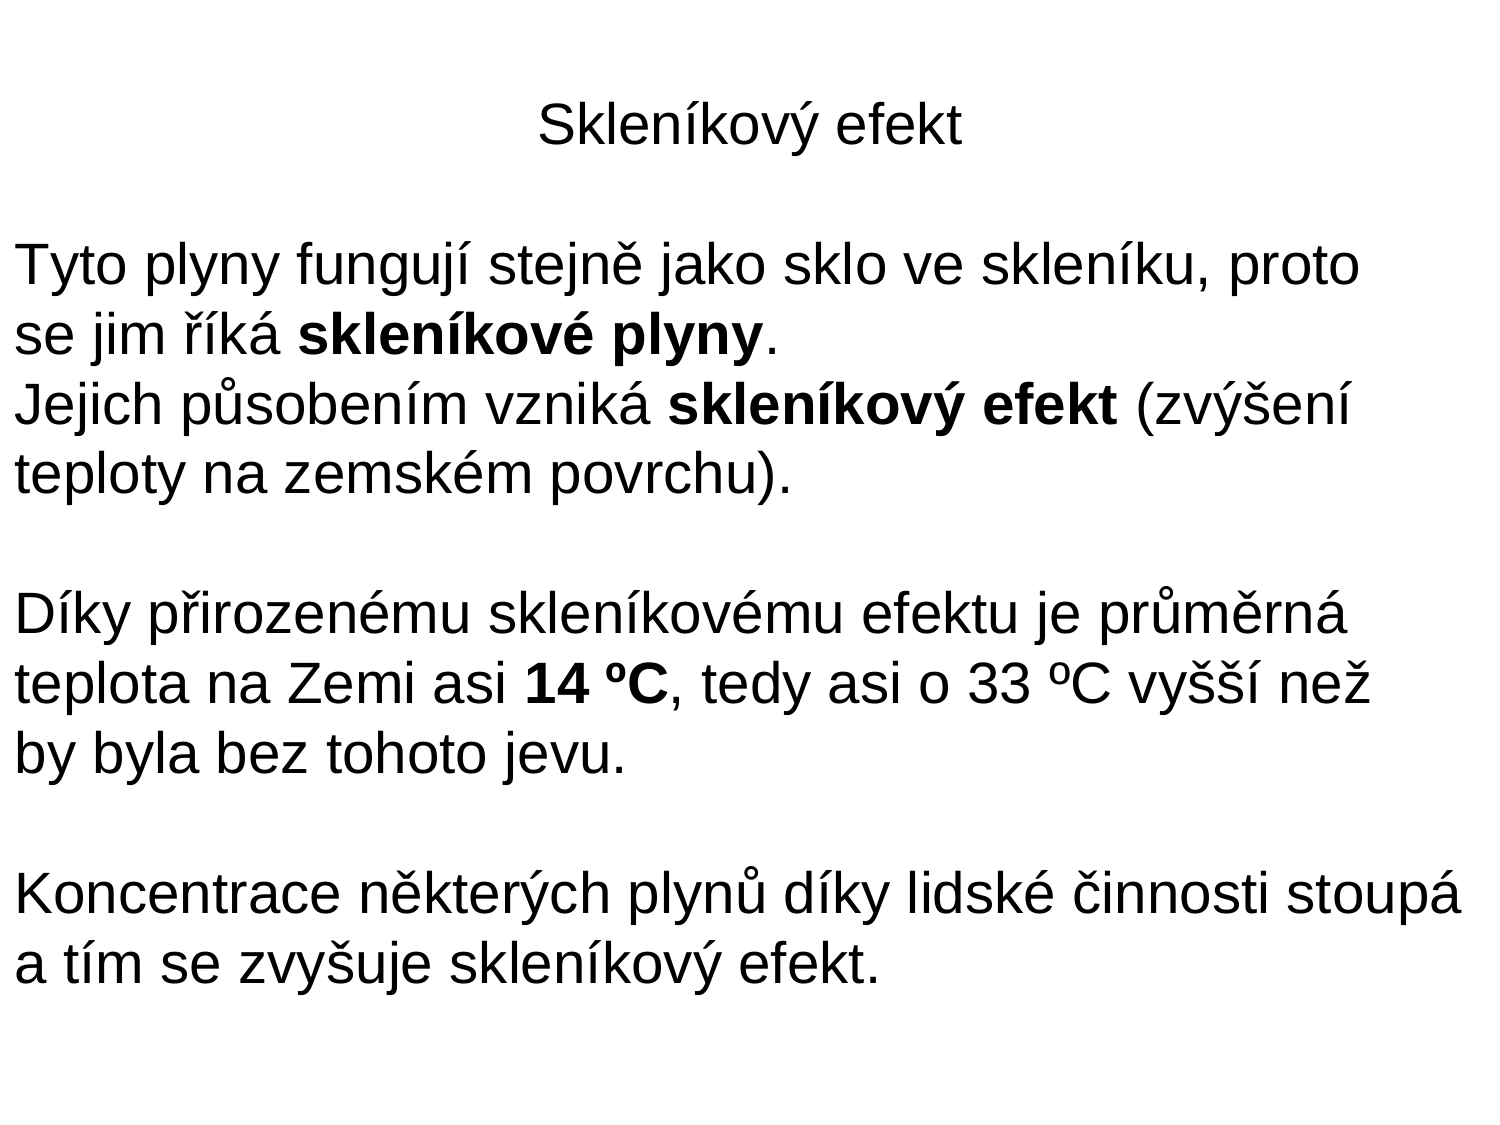

Skleníkový efekt
Tyto plyny fungují stejně jako sklo ve skleníku, proto
se jim říká skleníkové plyny.
Jejich působením vzniká skleníkový efekt (zvýšení teploty na zemském povrchu).
Díky přirozenému skleníkovému efektu je průměrná teplota na Zemi asi 14 ºC, tedy asi o 33 ºC vyšší než
by byla bez tohoto jevu.
Koncentrace některých plynů díky lidské činnosti stoupá
a tím se zvyšuje skleníkový efekt.